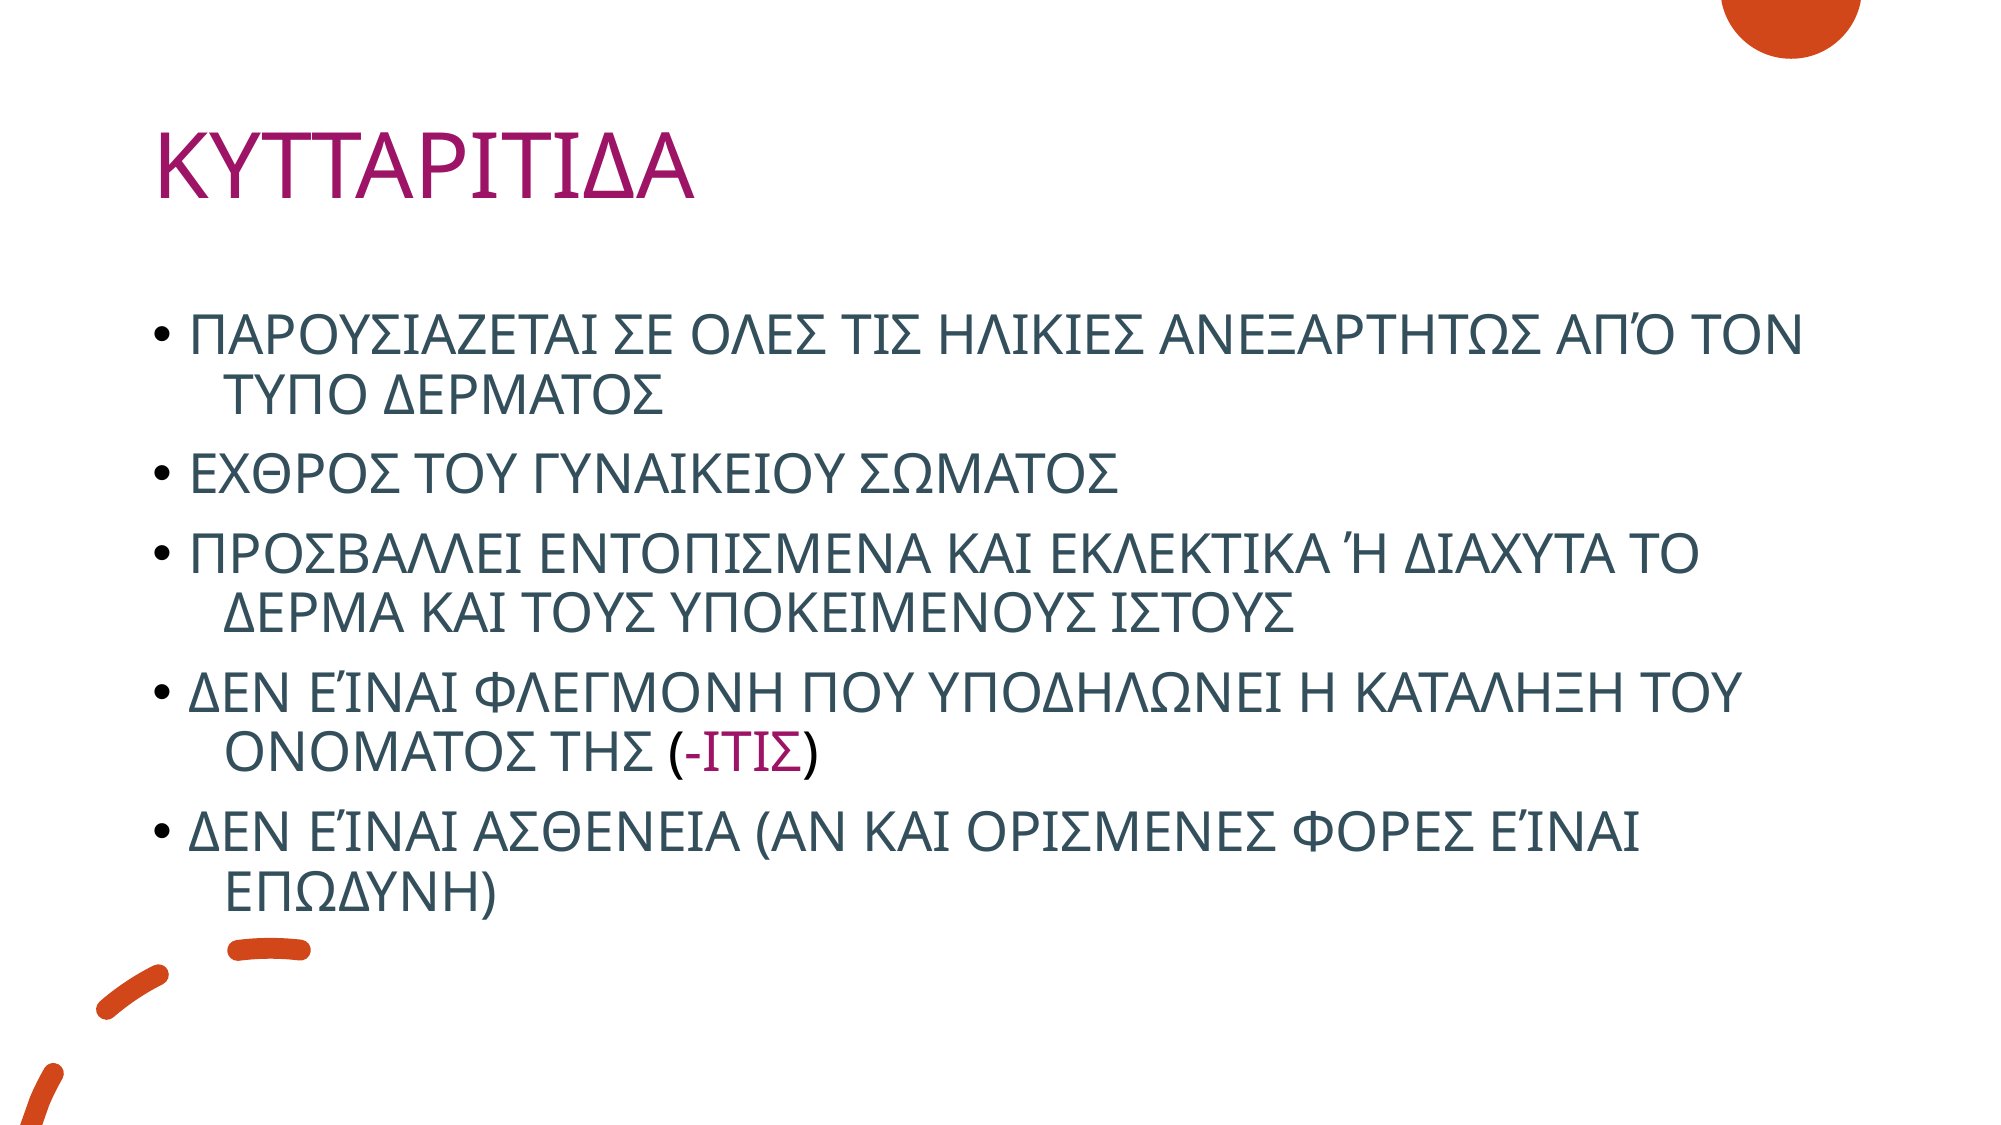

# ΚΥΤΤΑΡΙΤΙΔΑ
ΠΑΡΟΥΣΙΑΖΕΤΑΙ ΣΕ ΟΛΕΣ ΤΙΣ ΗΛΙΚΙΕΣ ΑΝΕΞΑΡΤΗΤΩΣ ΑΠΌ ΤΟΝ ΤΥΠΟ ΔΕΡΜΑΤΟΣ
ΕΧΘΡΟΣ ΤΟΥ ΓΥΝΑΙΚΕΙΟΥ ΣΩΜΑΤΟΣ
ΠΡΟΣΒΑΛΛΕΙ ΕΝΤΟΠΙΣΜΕΝΑ ΚΑΙ ΕΚΛΕΚΤΙΚΑ Ή ΔΙΑΧΥΤΑ ΤΟ ΔΕΡΜΑ ΚΑΙ ΤΟΥΣ ΥΠΟΚΕΙΜΕΝΟΥΣ ΙΣΤΟΥΣ
ΔΕΝ ΕΊΝΑΙ ΦΛΕΓΜΟΝΗ ΠΟΥ ΥΠΟΔΗΛΩΝΕΙ Η ΚΑΤΑΛΗΞΗ ΤΟΥ ΟΝΟΜΑΤΟΣ ΤΗΣ (-ΙΤΙΣ)
ΔΕΝ ΕΊΝΑΙ ΑΣΘΕΝΕΙΑ (ΑΝ ΚΑΙ ΟΡΙΣΜΕΝΕΣ ΦΟΡΕΣ ΕΊΝΑΙ ΕΠΩΔΥΝΗ)